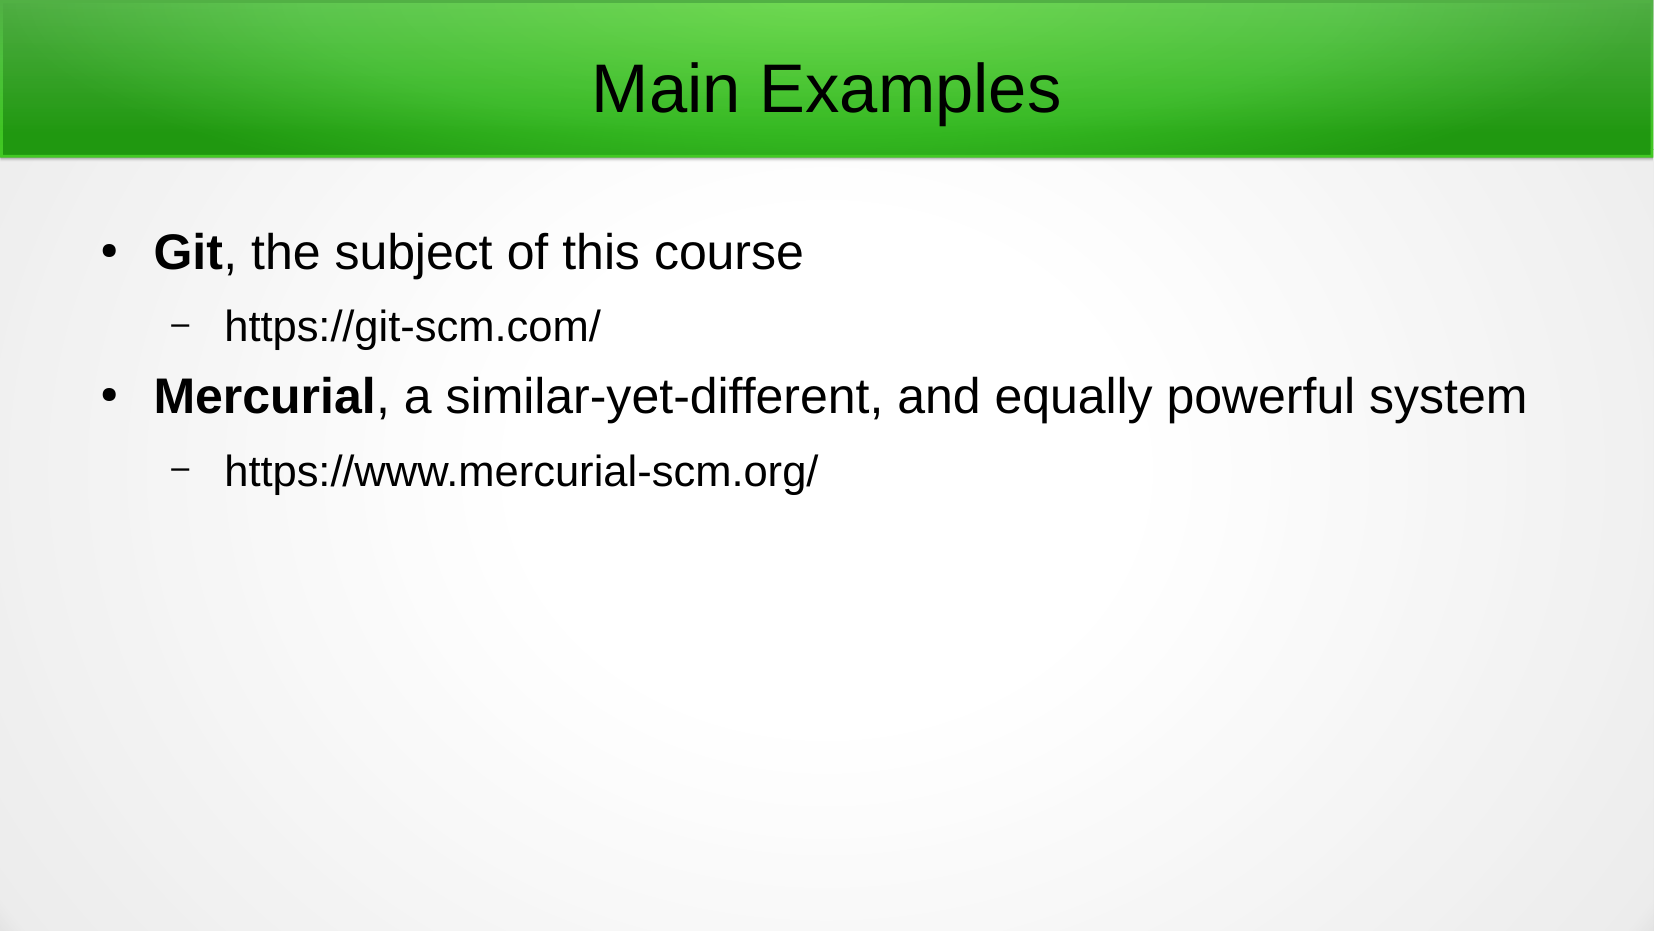

# Main Examples
Git, the subject of this course
https://git-scm.com/
Mercurial, a similar-yet-different, and equally powerful system
https://www.mercurial-scm.org/